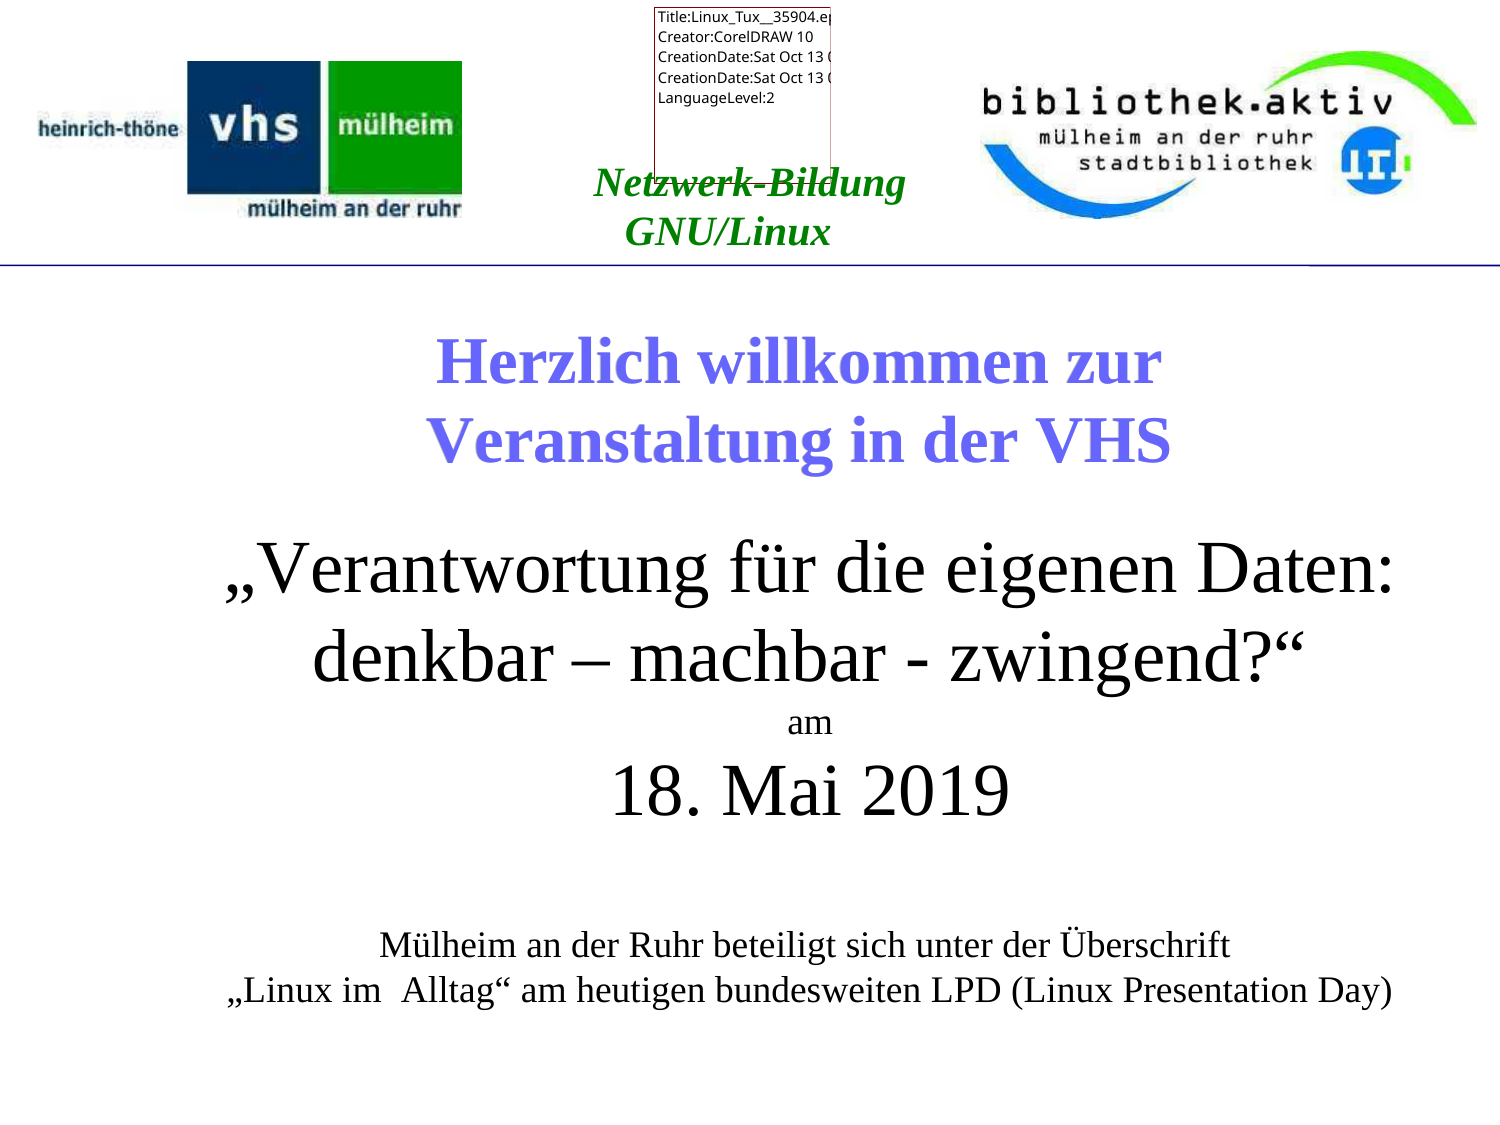

Netzwerk-Bildung
 GNU/Linux
Herzlich willkommen zur
Veranstaltung in der VHS
„Verantwortung für die eigenen Daten: denkbar – machbar - zwingend?“
am
18. Mai 2019
Mülheim an der Ruhr beteiligt sich unter der Überschrift
„Linux im Alltag“ am heutigen bundesweiten LPD (Linux Presentation Day)